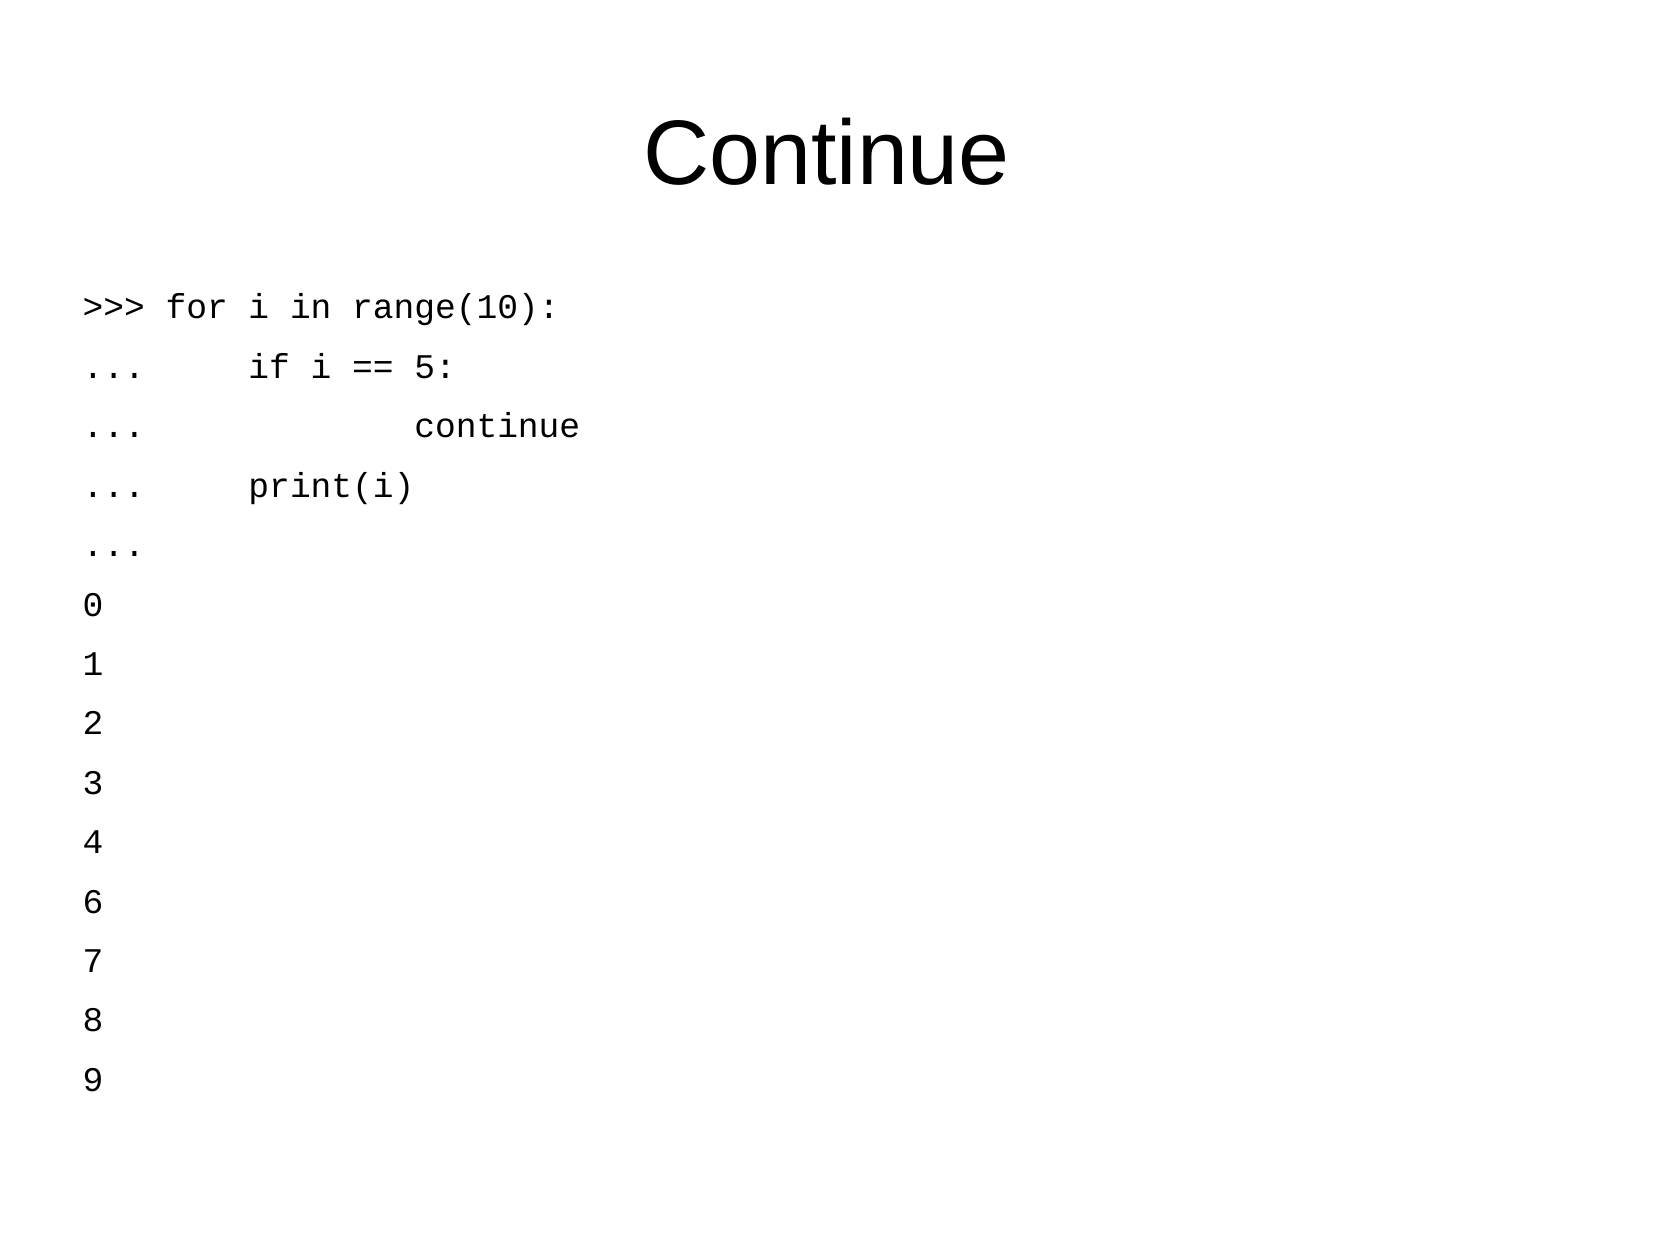

# Continue
>>> for i in range(10):
... if i == 5:
... continue
... print(i)
...
0
1
2
3
4
6
7
8
9